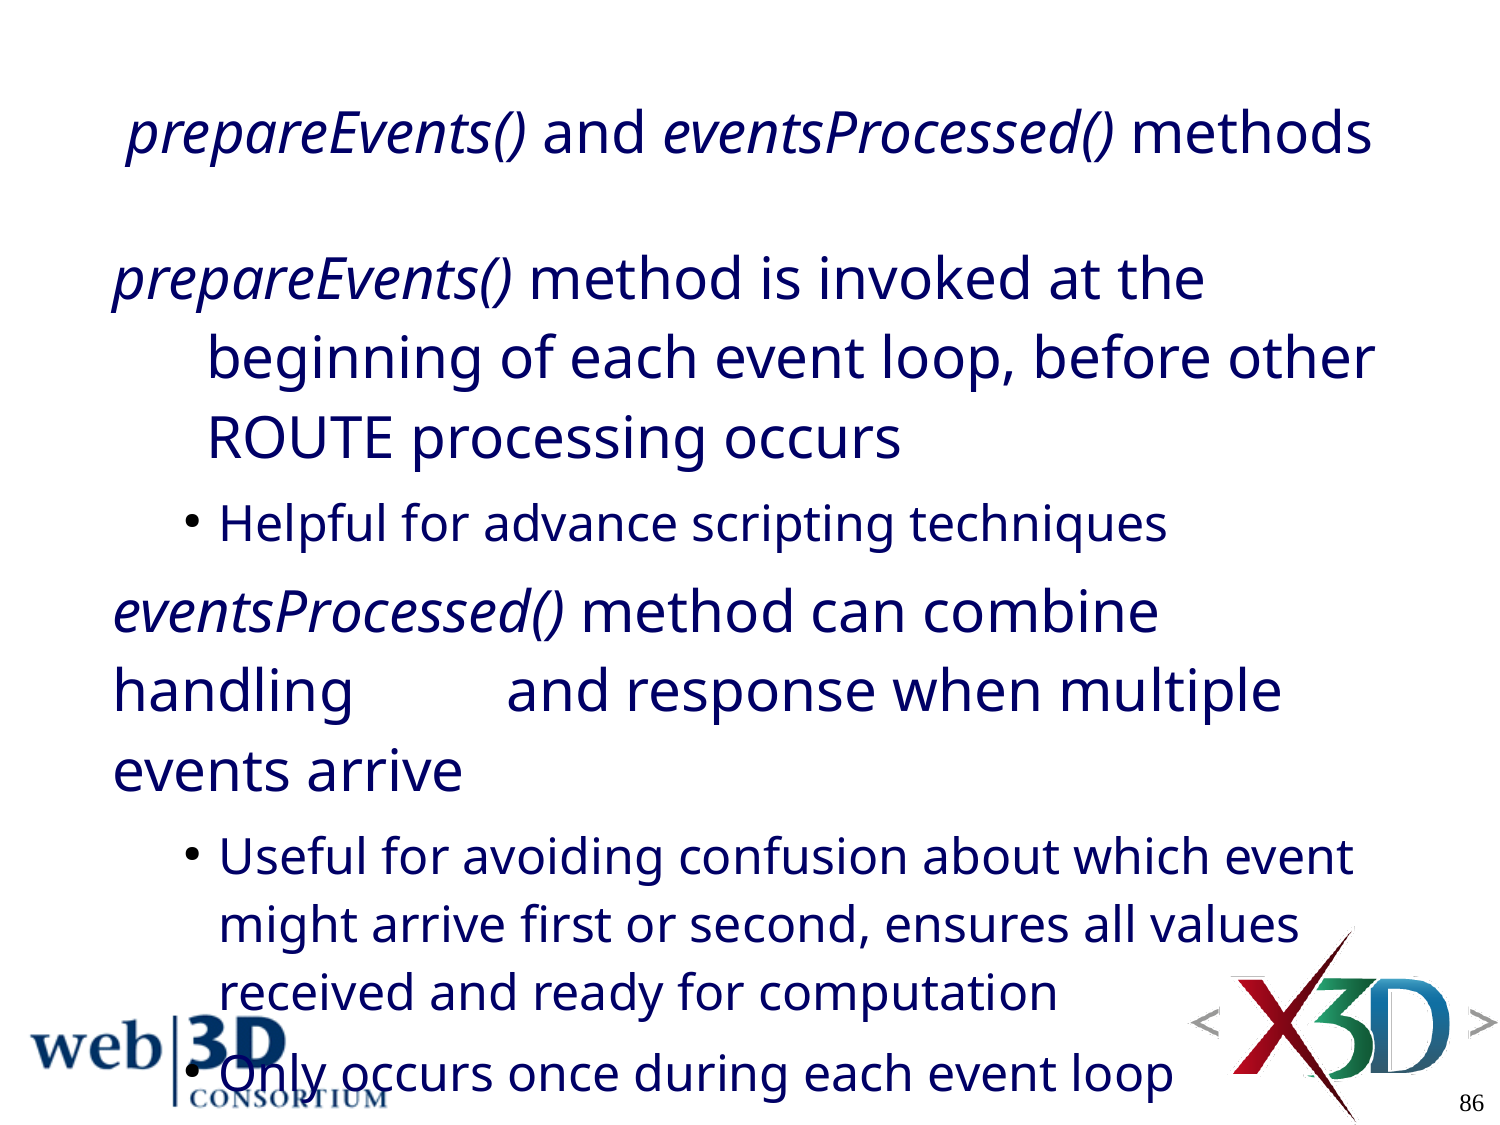

# prepareEvents() and eventsProcessed() methods
prepareEvents() method is invoked at the 		beginning of each event loop, before other 	ROUTE processing occurs
Helpful for advance scripting techniques
eventsProcessed() method can combine handling 	and response when multiple events arrive
Useful for avoiding confusion about which event might arrive first or second, ensures all values received and ready for computation
Only occurs once during each event loop